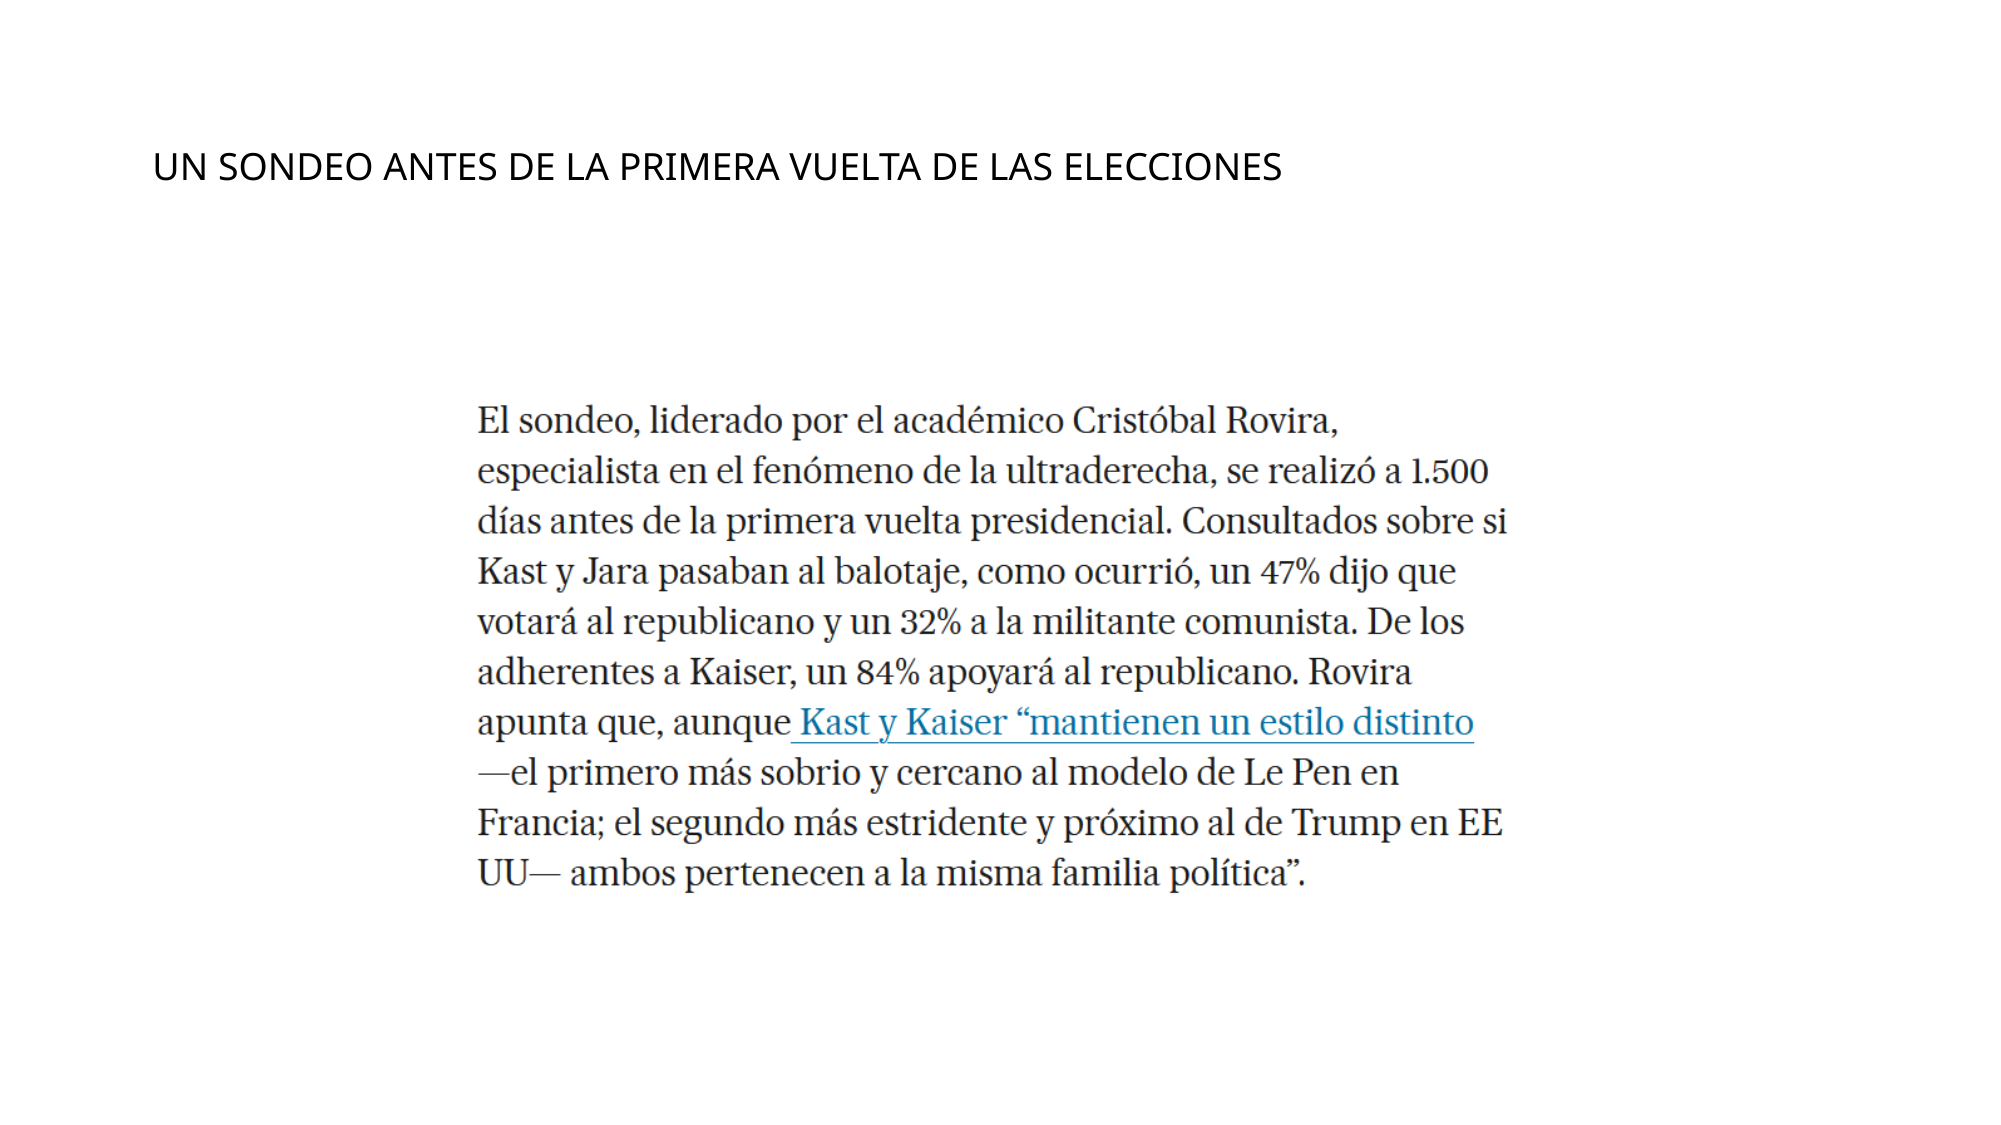

# UN SONDEO ANTES DE LA PRIMERA VUELTA DE LAS ELECCIONES